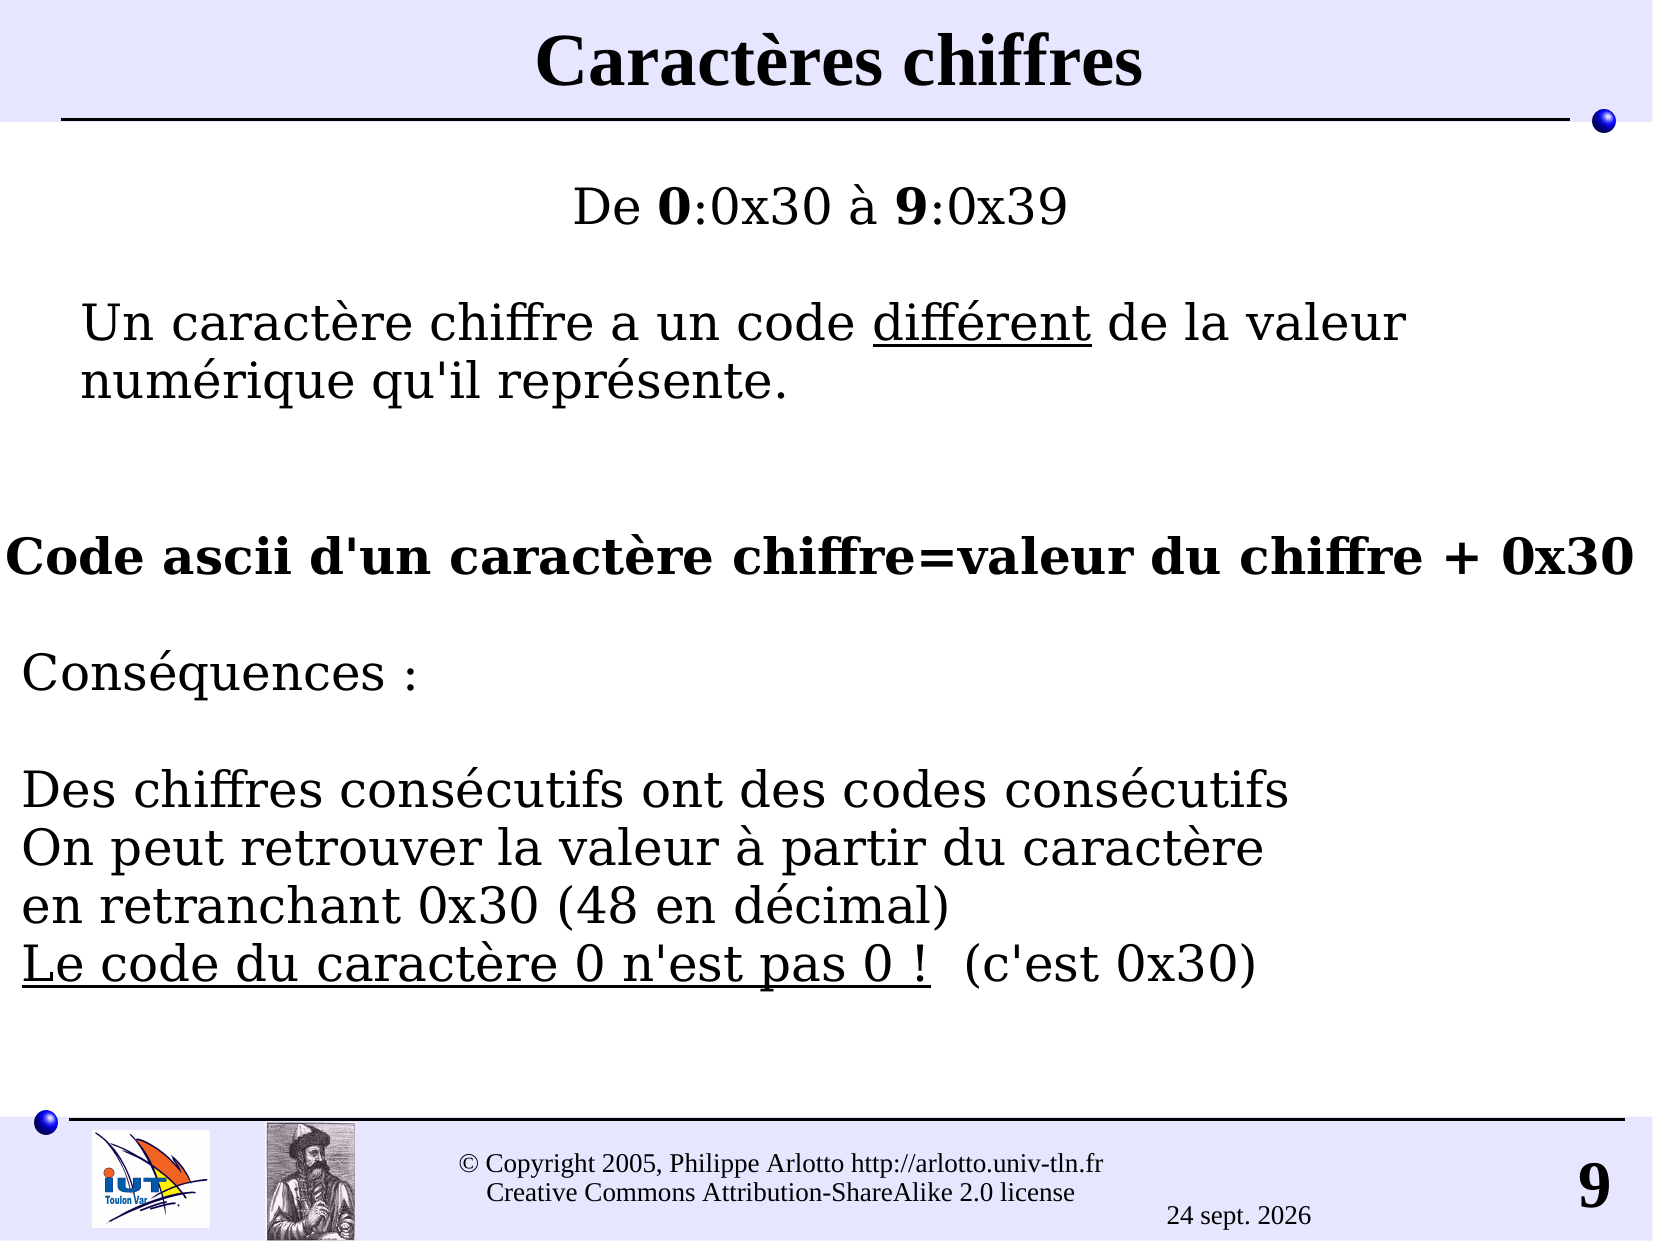

# Caractères chiffres
De 0:0x30 à 9:0x39
 	Un caractère chiffre a un code différent de la valeur
 	numérique qu'il représente.
Code ascii d'un caractère chiffre=valeur du chiffre + 0x30
 Conséquences :
 Des chiffres consécutifs ont des codes consécutifs
 On peut retrouver la valeur à partir du caractère
 en retranchant 0x30 (48 en décimal)
 Le code du caractère 0 n'est pas 0 ! (c'est 0x30)